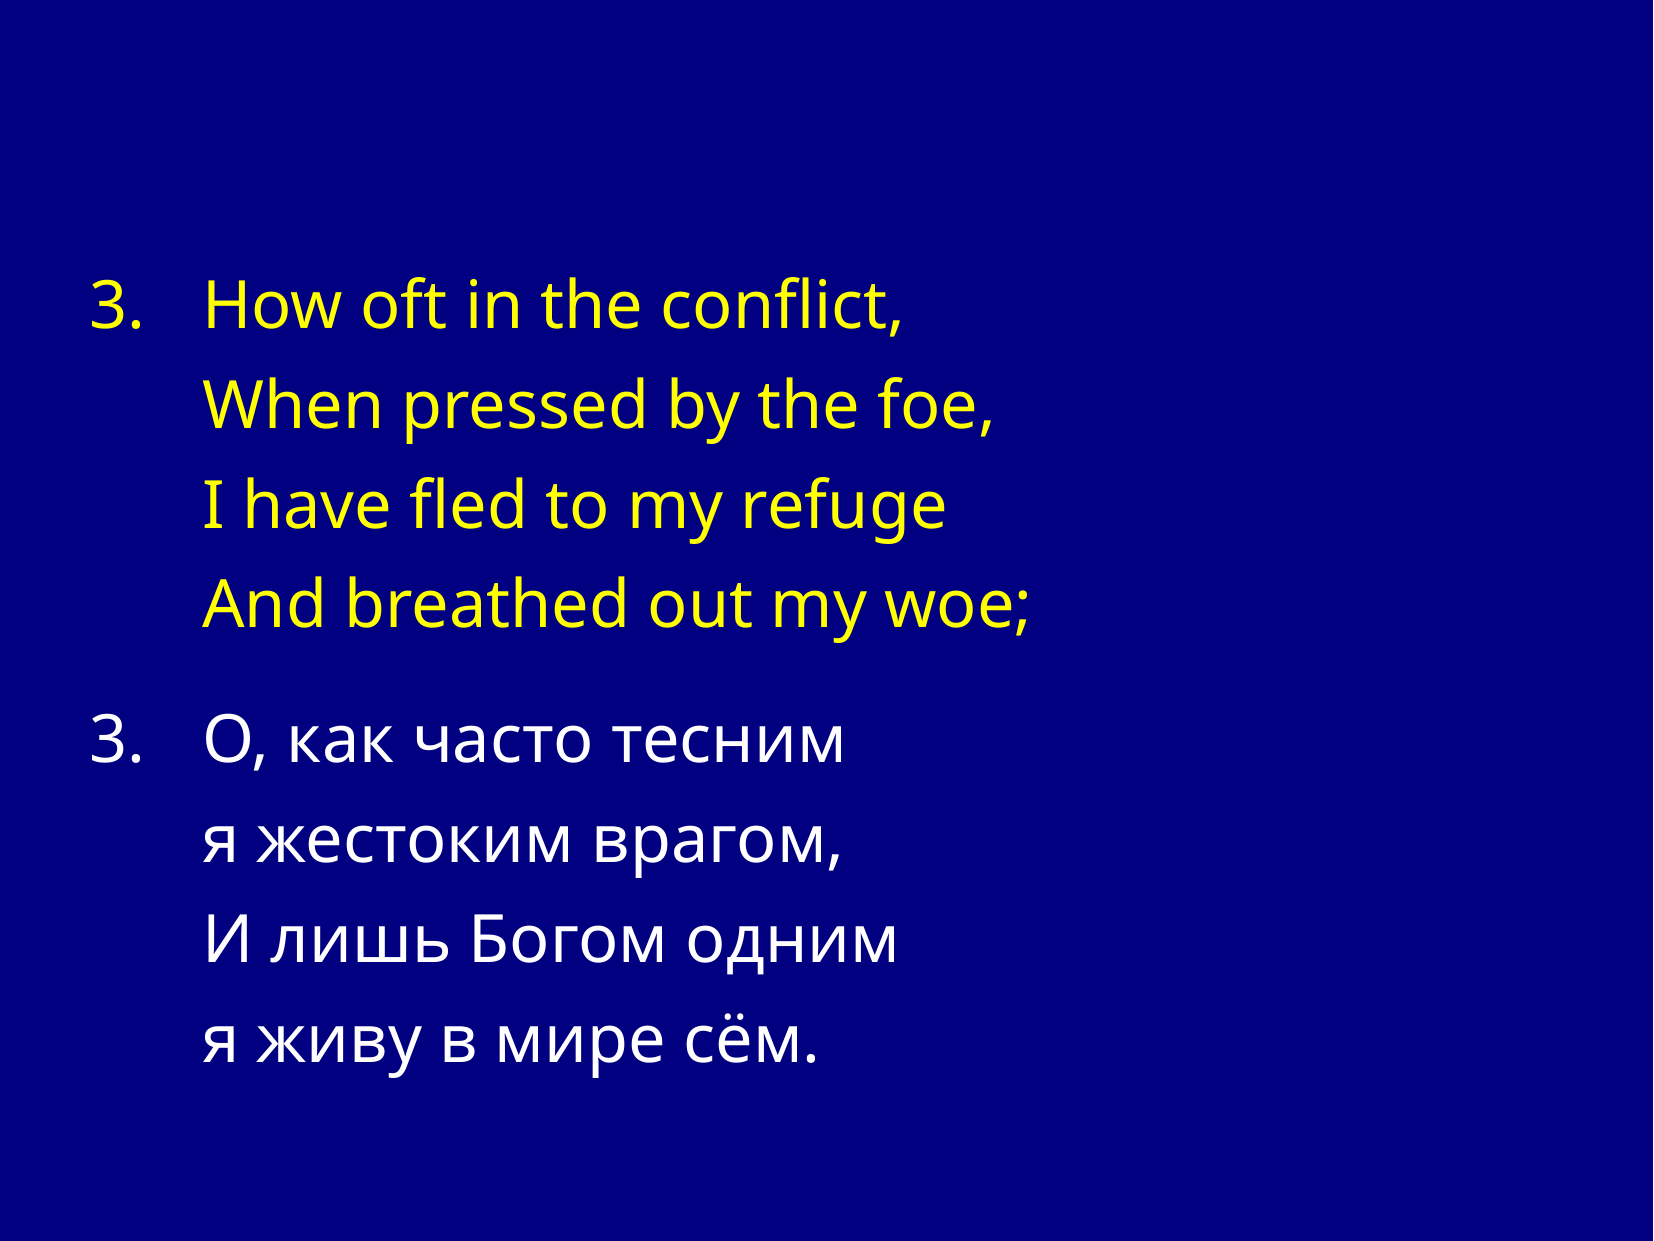

3.	How oft in the conflict,
	When pressed by the foe,
	I have fled to my refuge
	And breathed out my woe;
3.	О, как часто тесним
	я жестоким врагом,
	И лишь Богом одним
	я живу в мире сём.